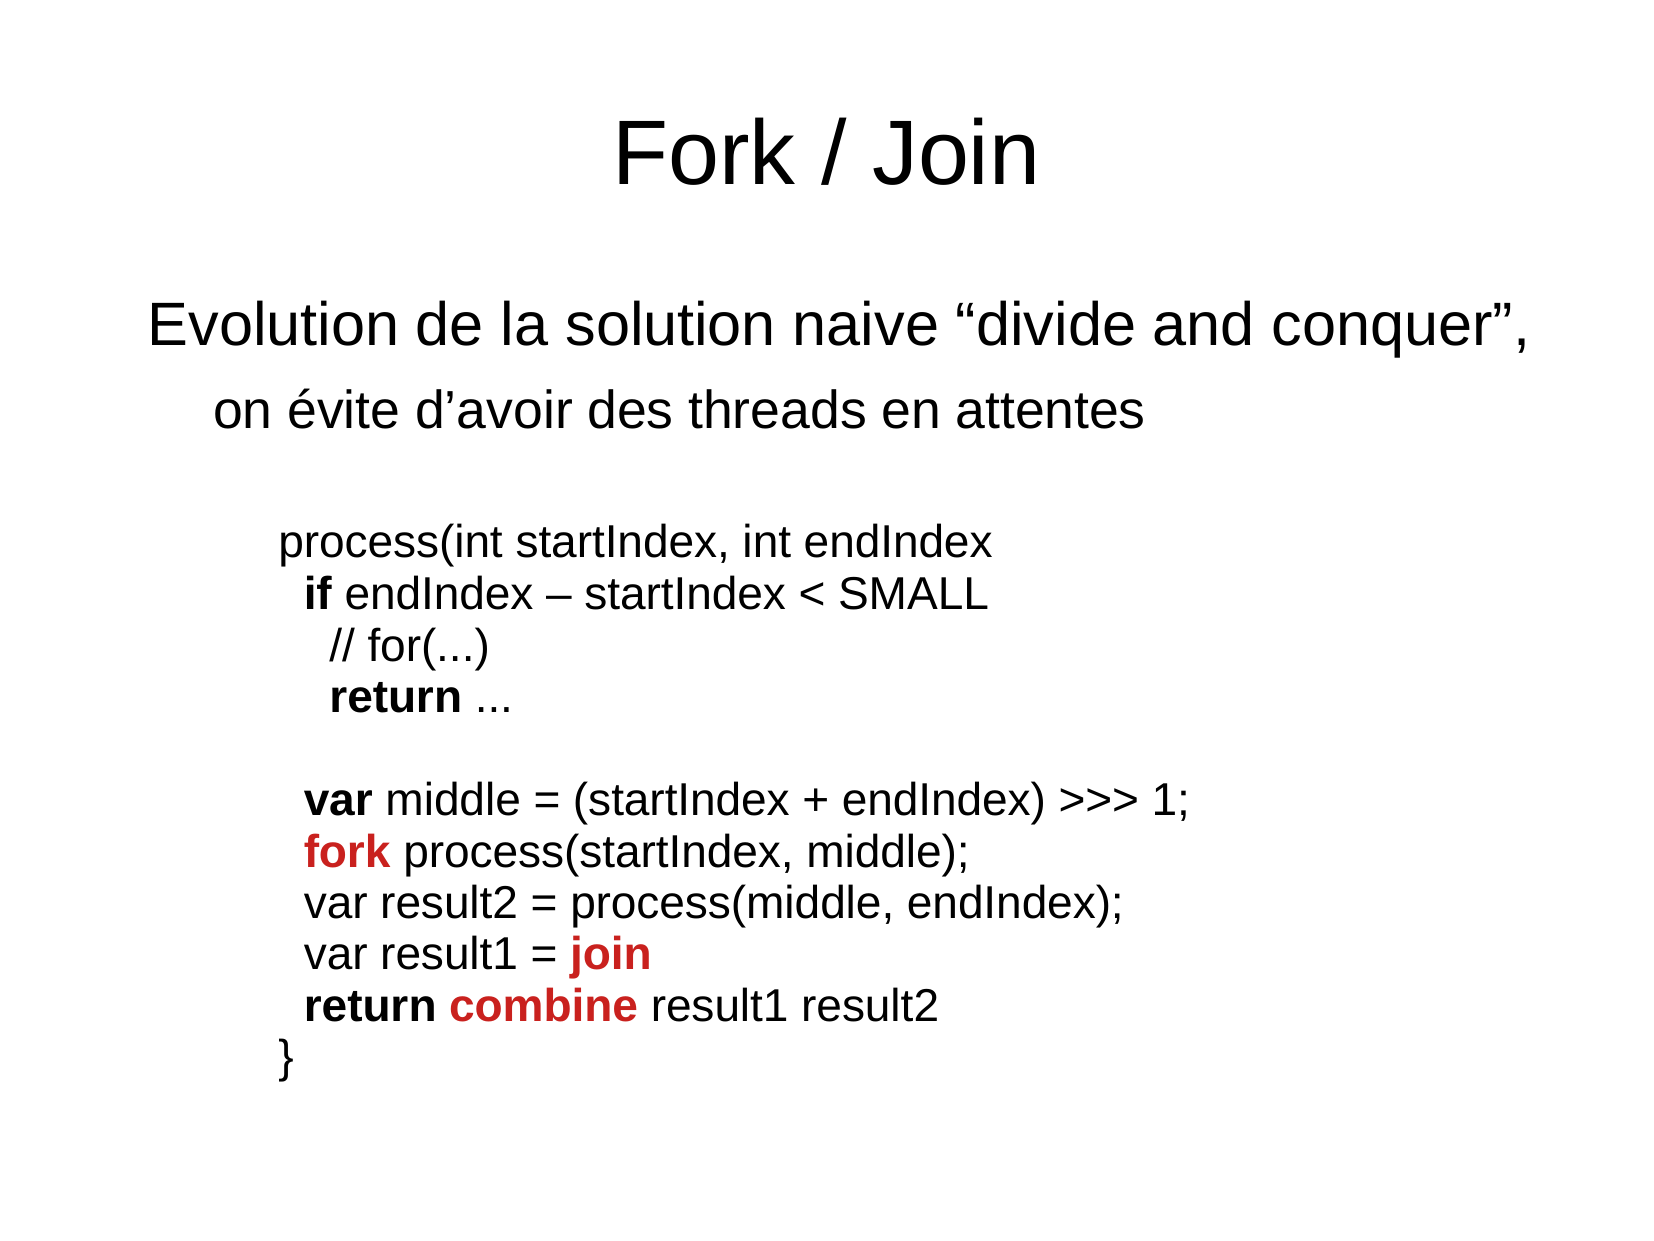

# Fork / Join
Evolution de la solution naive “divide and conquer”,
on évite d’avoir des threads en attentes
process(int startIndex, int endIndex
 if endIndex – startIndex < SMALL
 // for(...)
 return ...
 var middle = (startIndex + endIndex) >>> 1;
 fork process(startIndex, middle);
 var result2 = process(middle, endIndex);
 var result1 = join
 return combine result1 result2
}